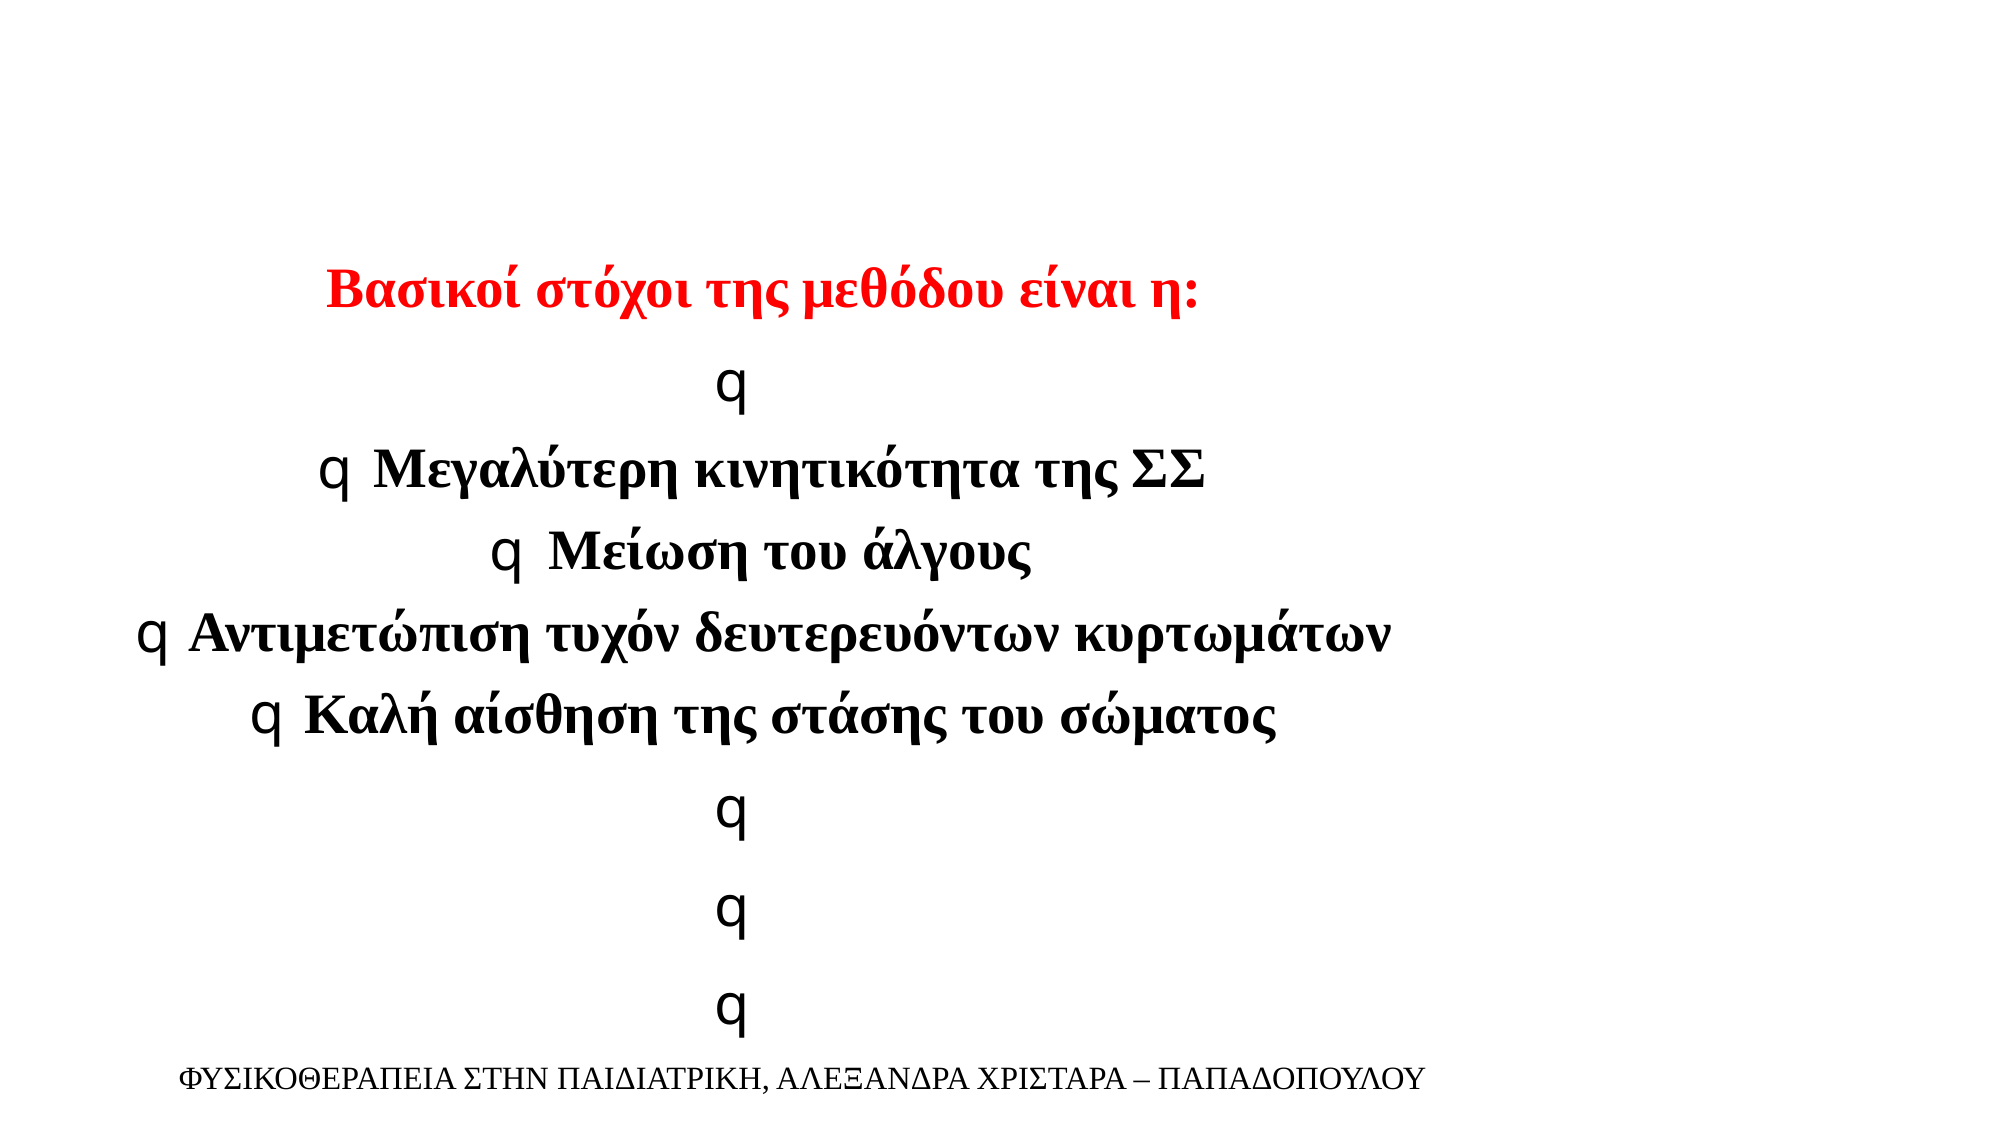

# Βασικοί στόχοι της μεθόδου είναι η:
 Μεγαλύτερη κινητικότητα της ΣΣ
 Μείωση του άλγους
 Αντιμετώπιση τυχόν δευτερευόντων κυρτωμάτων
 Καλή αίσθηση της στάσης του σώματος
ΦΥΣΙΚΟΘΕΡΑΠΕΙΑ ΣΤΗΝ ΠΑΙΔΙΑΤΡΙΚΗ, ΑΛΕΞΑΝΔΡΑ ΧΡΙΣΤΑΡΑ – ΠΑΠΑΔΟΠΟΥΛΟΥ